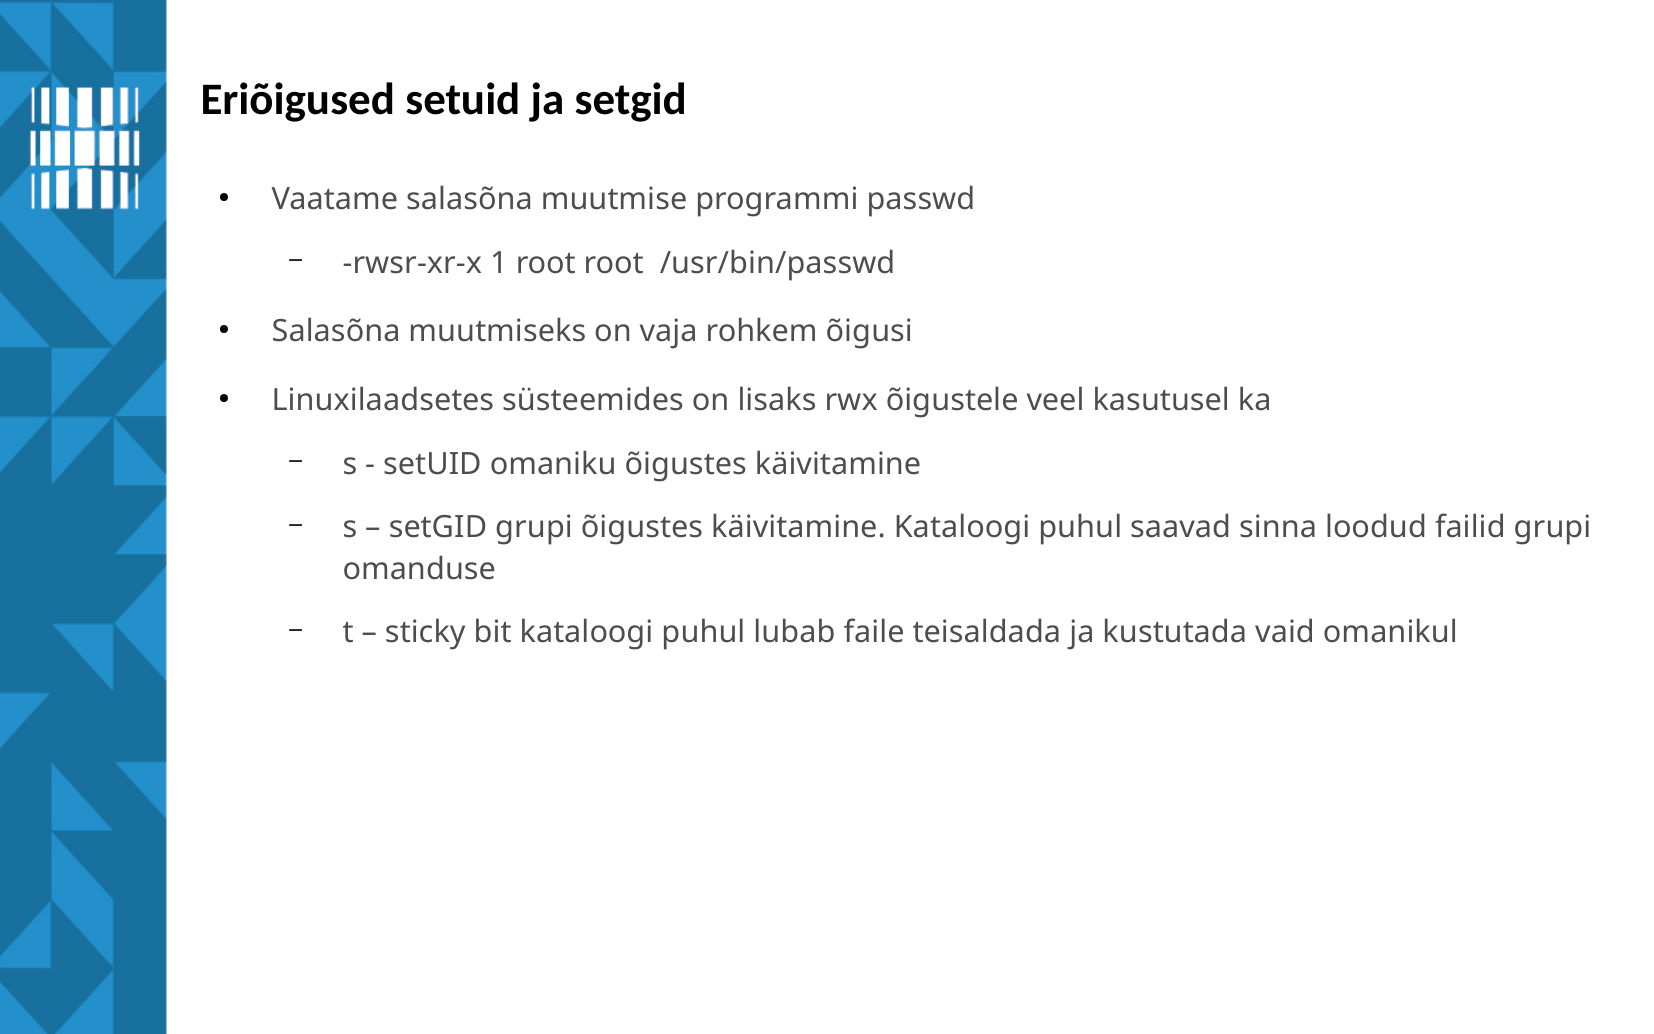

# Eriõigused setuid ja setgid
Vaatame salasõna muutmise programmi passwd
-rwsr-xr-x 1 root root /usr/bin/passwd
Salasõna muutmiseks on vaja rohkem õigusi
Linuxilaadsetes süsteemides on lisaks rwx õigustele veel kasutusel ka
s - setUID omaniku õigustes käivitamine
s – setGID grupi õigustes käivitamine. Kataloogi puhul saavad sinna loodud failid grupi omanduse
t – sticky bit kataloogi puhul lubab faile teisaldada ja kustutada vaid omanikul